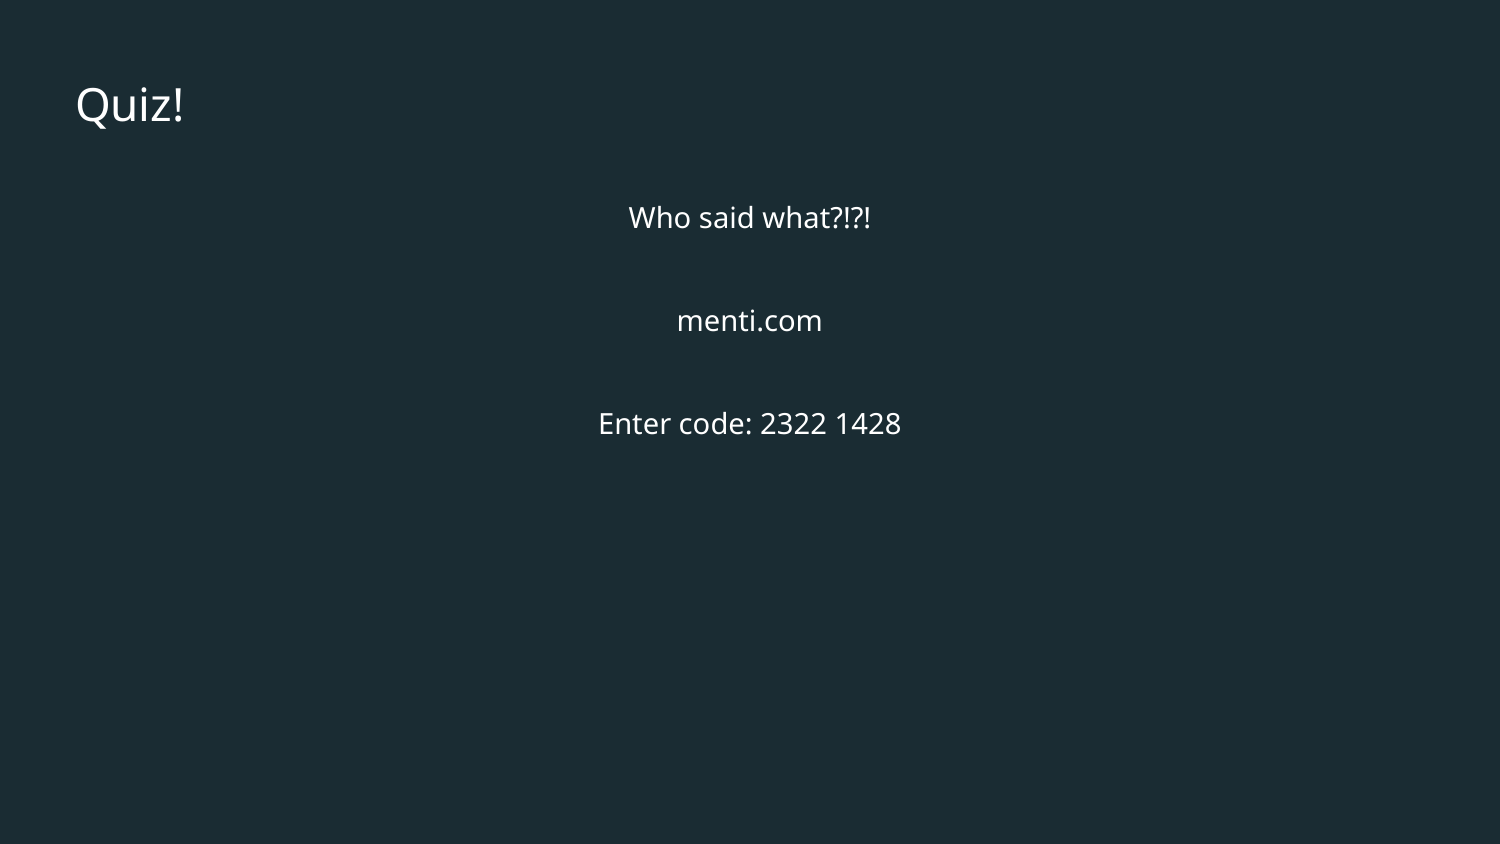

# Quiz!
Who said what?!?!
menti.com
Enter code: 2322 1428